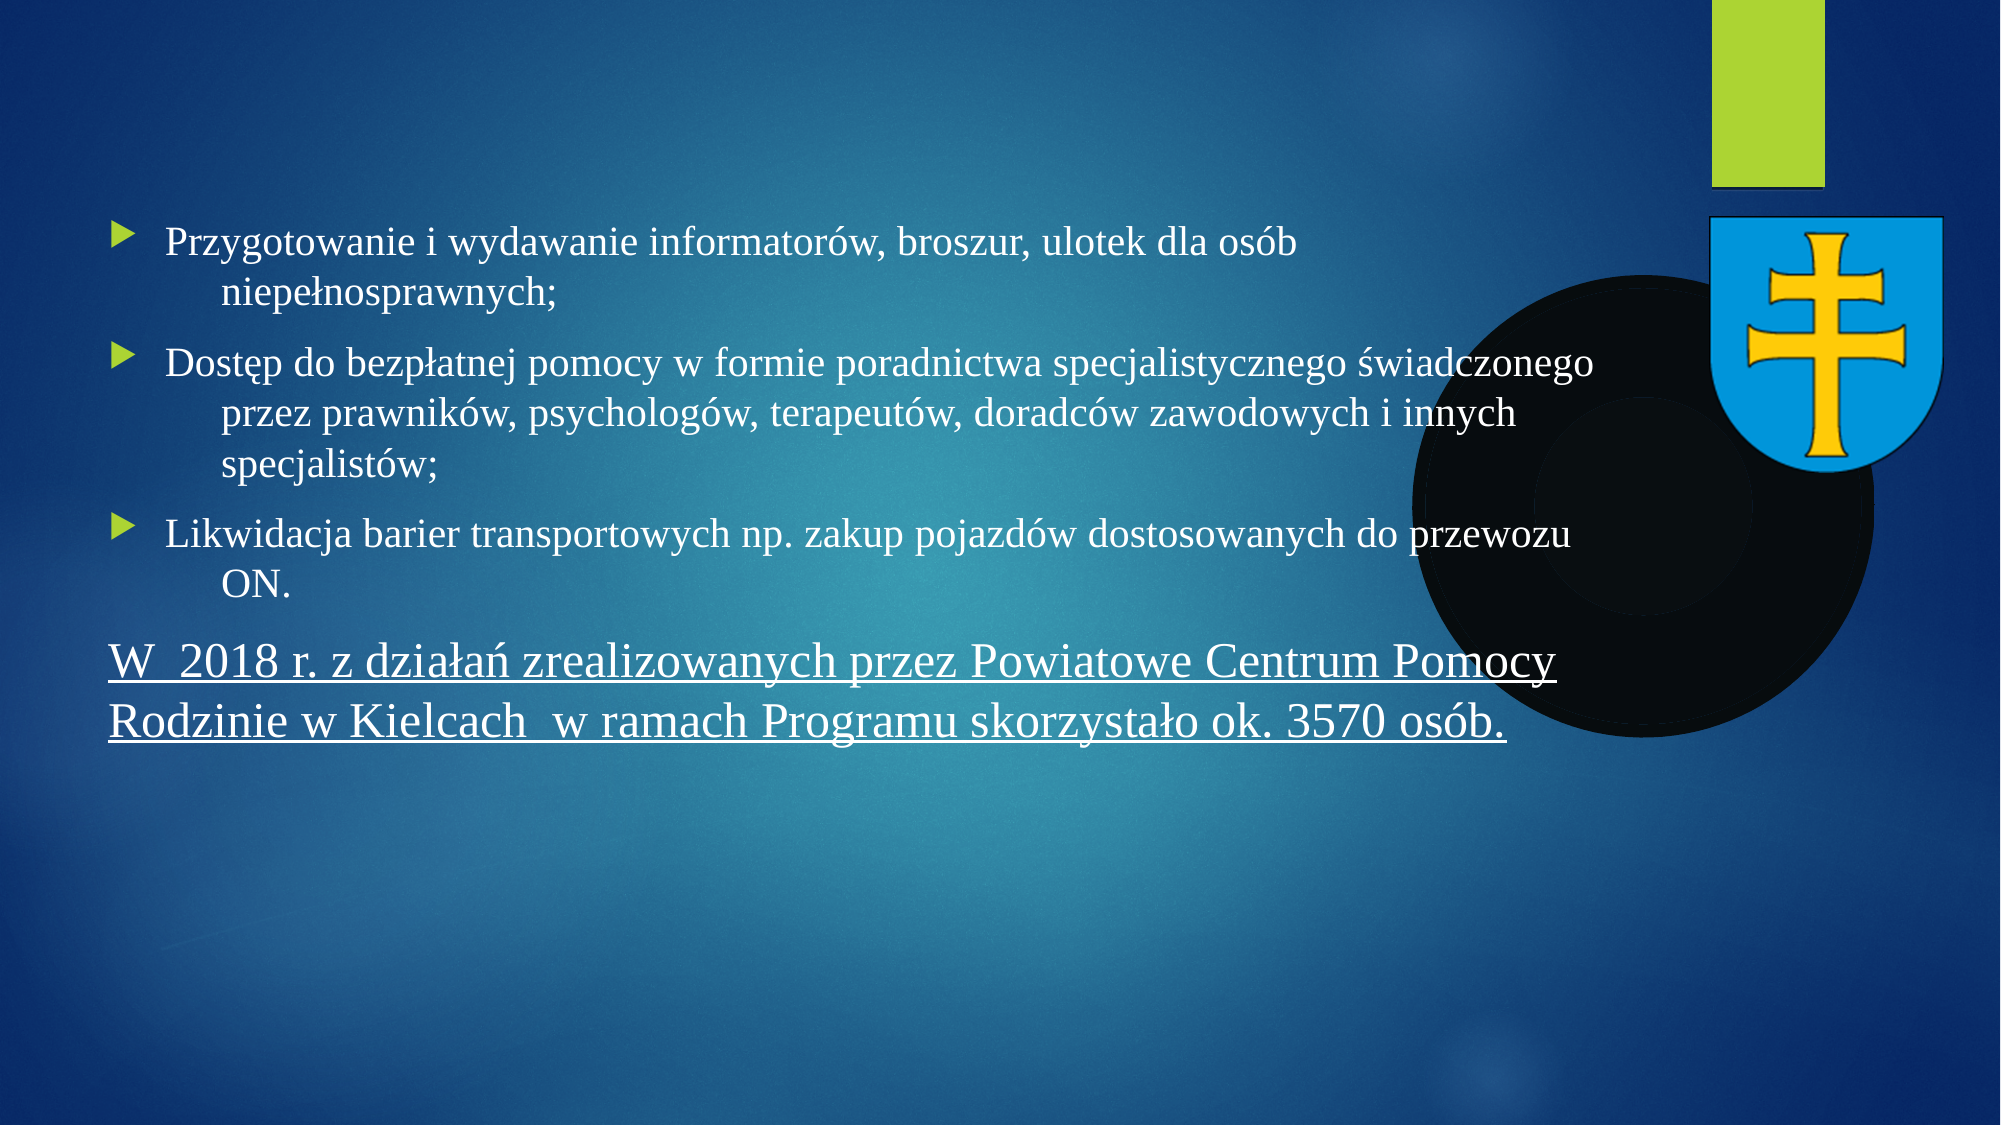

# Przygotowanie i wydawanie informatorów, broszur, ulotek dla osób niepełnosprawnych;
Dostęp do bezpłatnej pomocy w formie poradnictwa specjalistycznego świadczonego przez prawników, psychologów, terapeutów, doradców zawodowych i innych specjalistów;
Likwidacja barier transportowych np. zakup pojazdów dostosowanych do przewozu ON.
W 2018 r. z działań zrealizowanych przez Powiatowe Centrum Pomocy Rodzinie w Kielcach w ramach Programu skorzystało ok. 3570 osób.